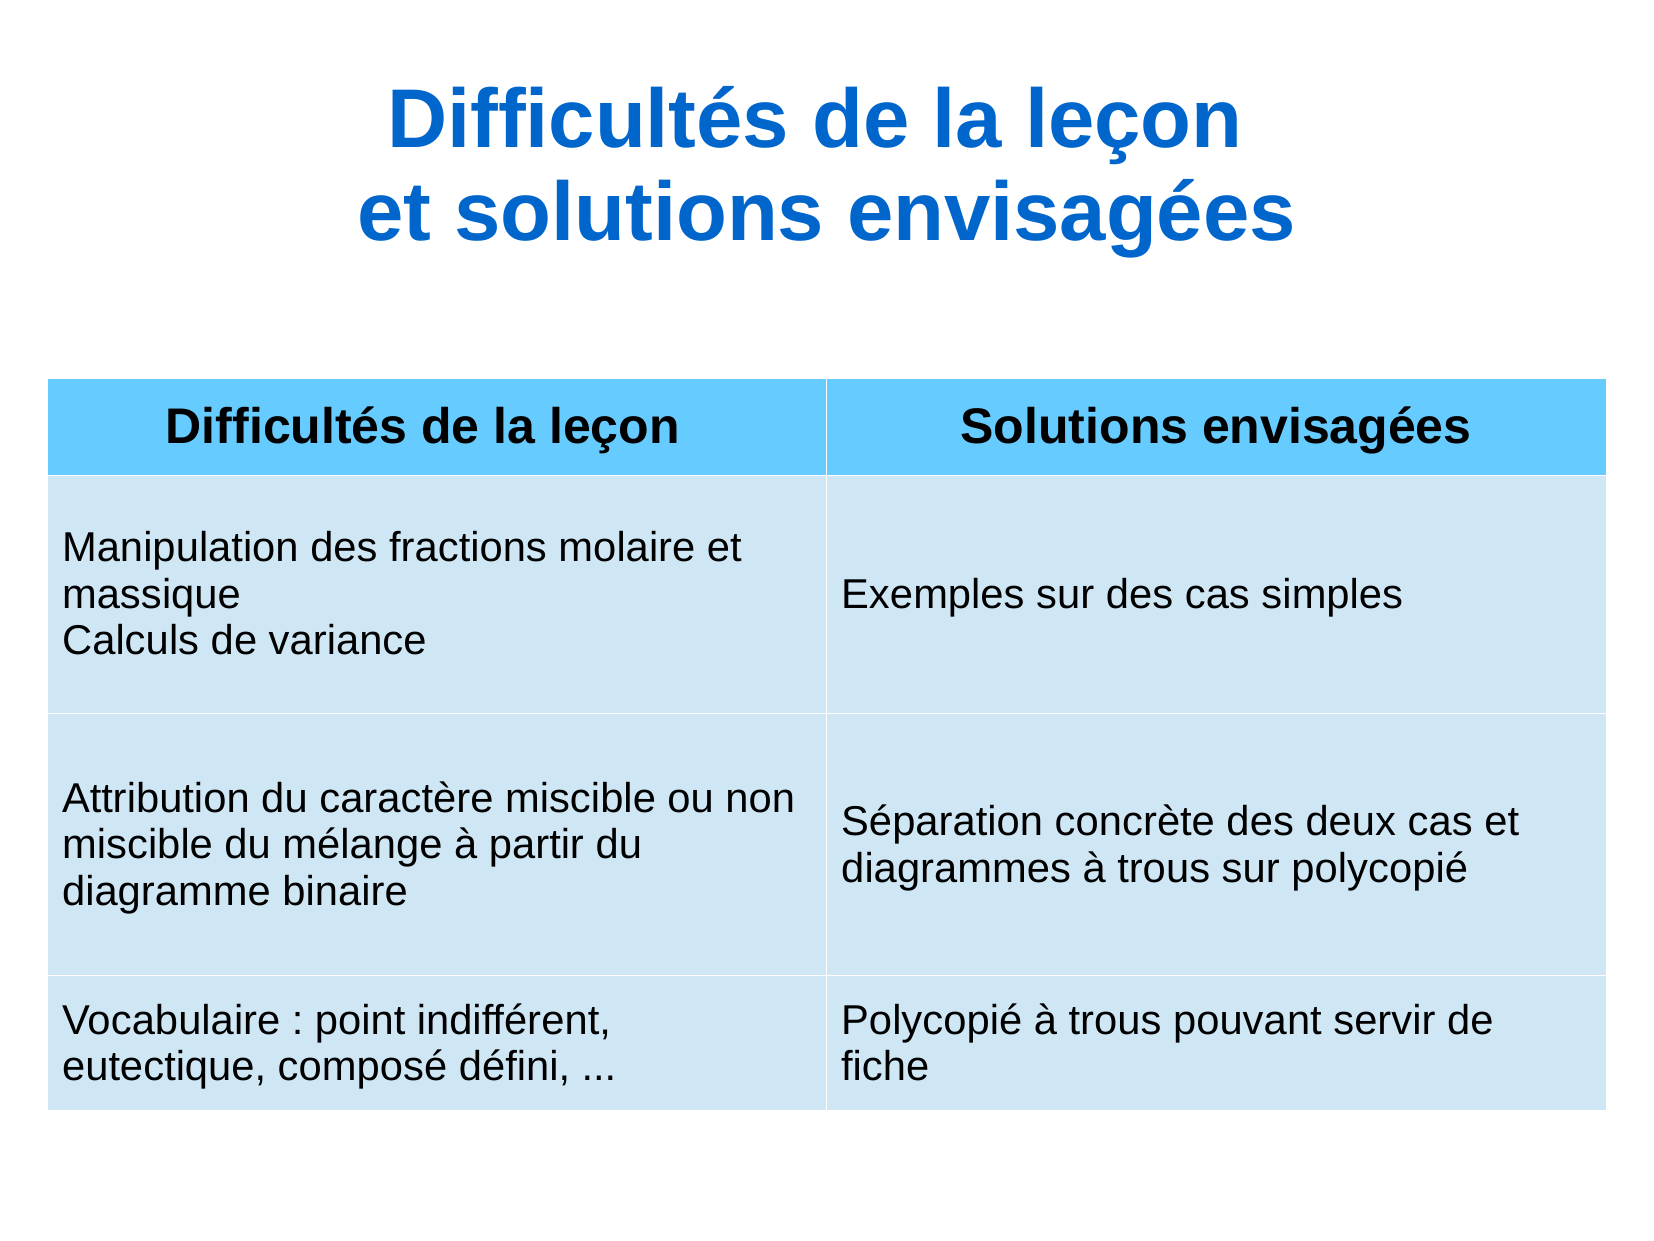

# Difficultés de la leçon et solutions envisagées
| Difficultés de la leçon | Solutions envisagées |
| --- | --- |
| Manipulation des fractions molaire et massique Calculs de variance | Exemples sur des cas simples |
| Attribution du caractère miscible ou non miscible du mélange à partir du diagramme binaire | Séparation concrète des deux cas et diagrammes à trous sur polycopié |
| Vocabulaire : point indifférent, eutectique, composé défini, ... | Polycopié à trous pouvant servir de fiche |